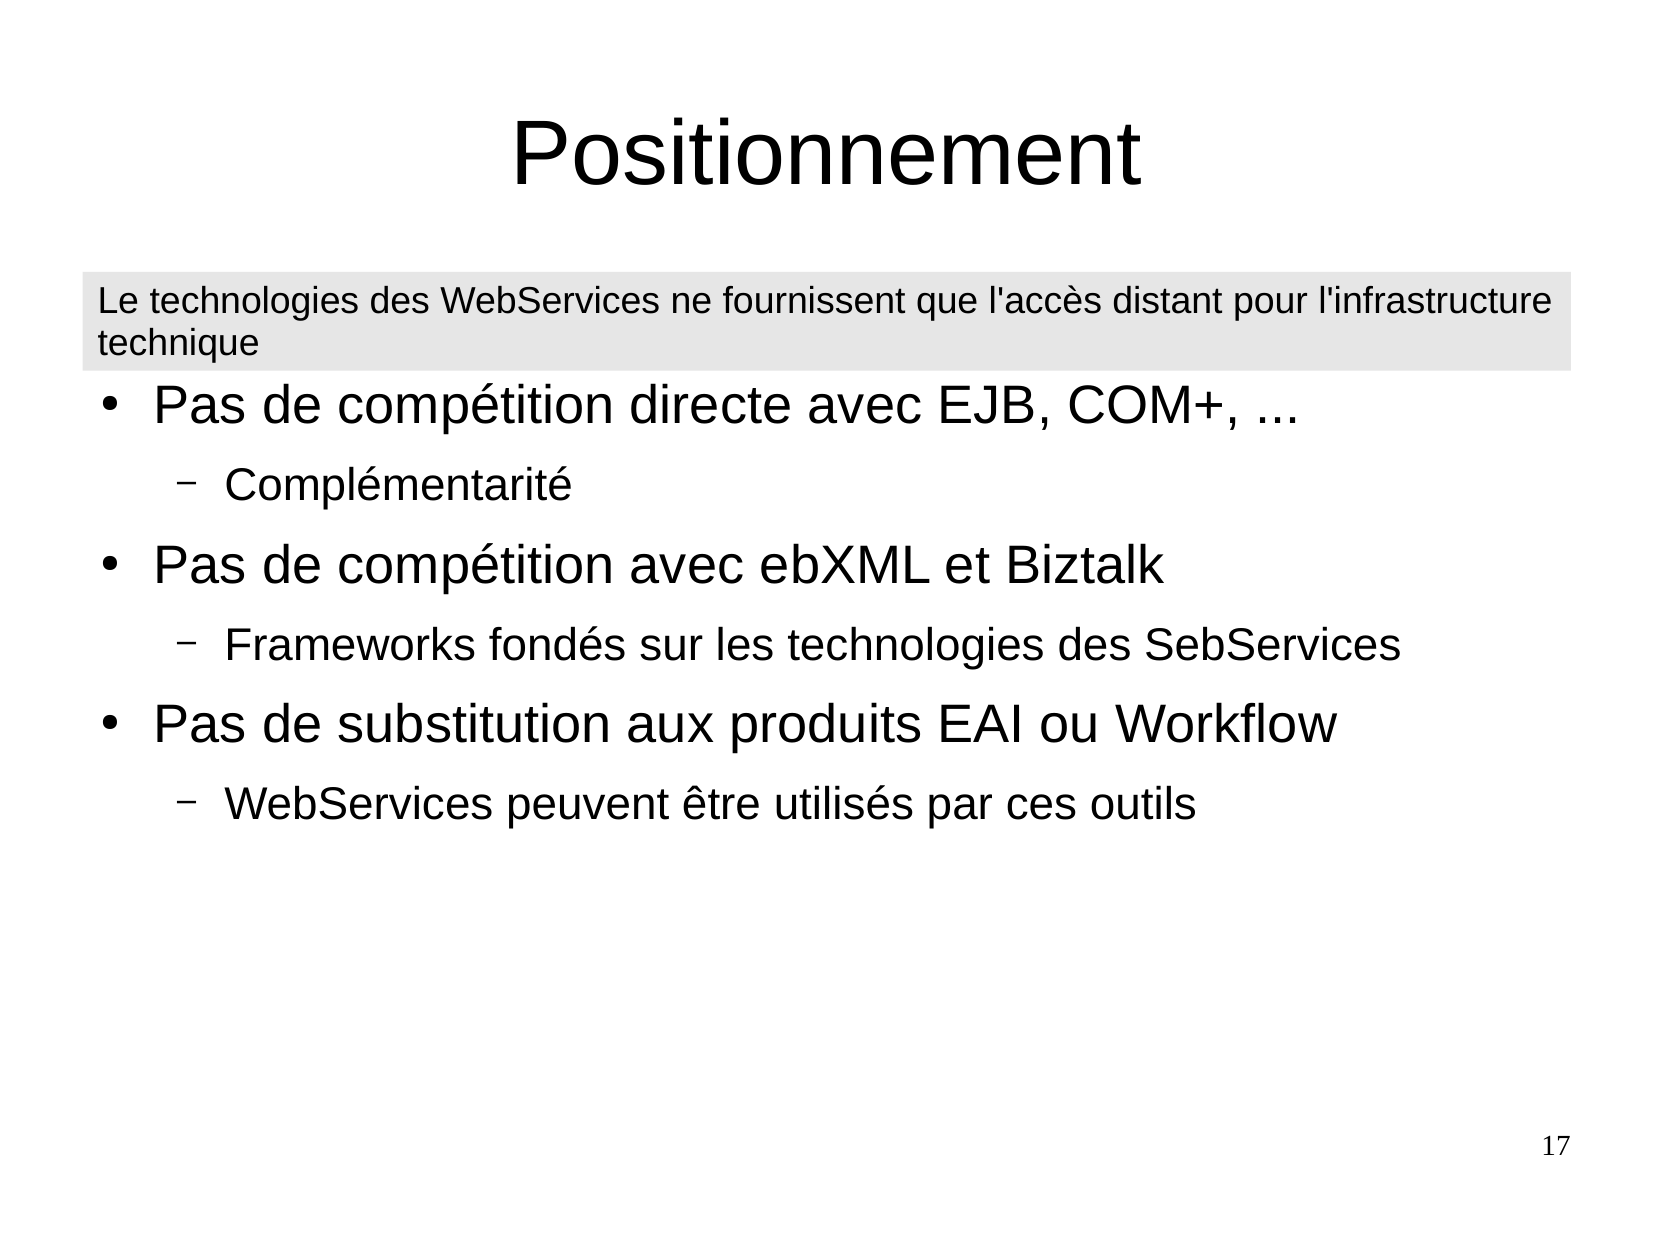

# Positionnement
Le technologies des WebServices ne fournissent que l'accès distant pour l'infrastructure technique
Pas de compétition directe avec EJB, COM+, ...
Complémentarité
Pas de compétition avec ebXML et Biztalk
Frameworks fondés sur les technologies des SebServices
Pas de substitution aux produits EAI ou Workflow
WebServices peuvent être utilisés par ces outils
17